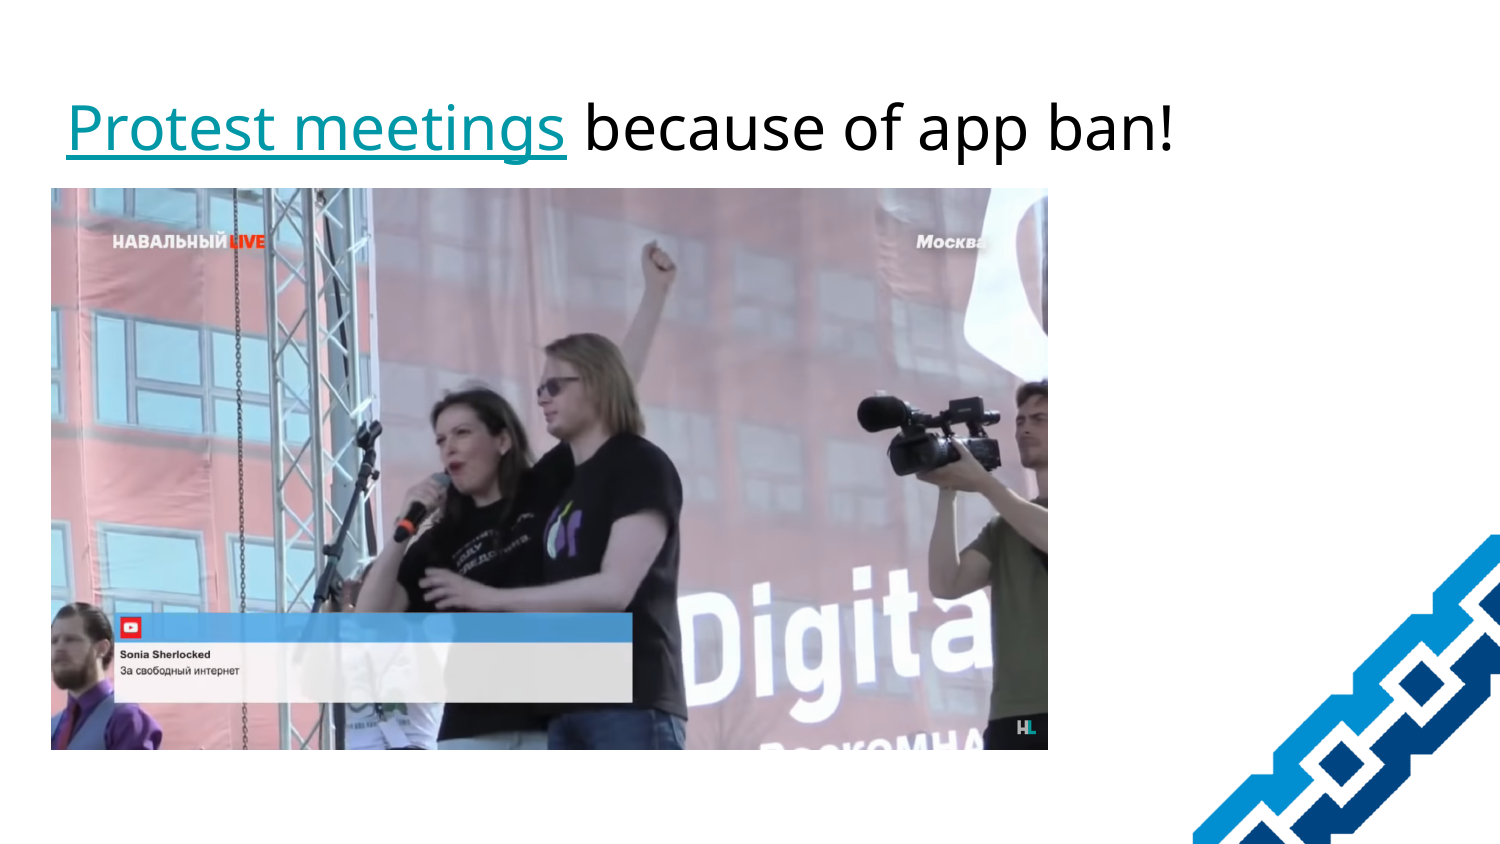

# Protest meetings because of app ban!